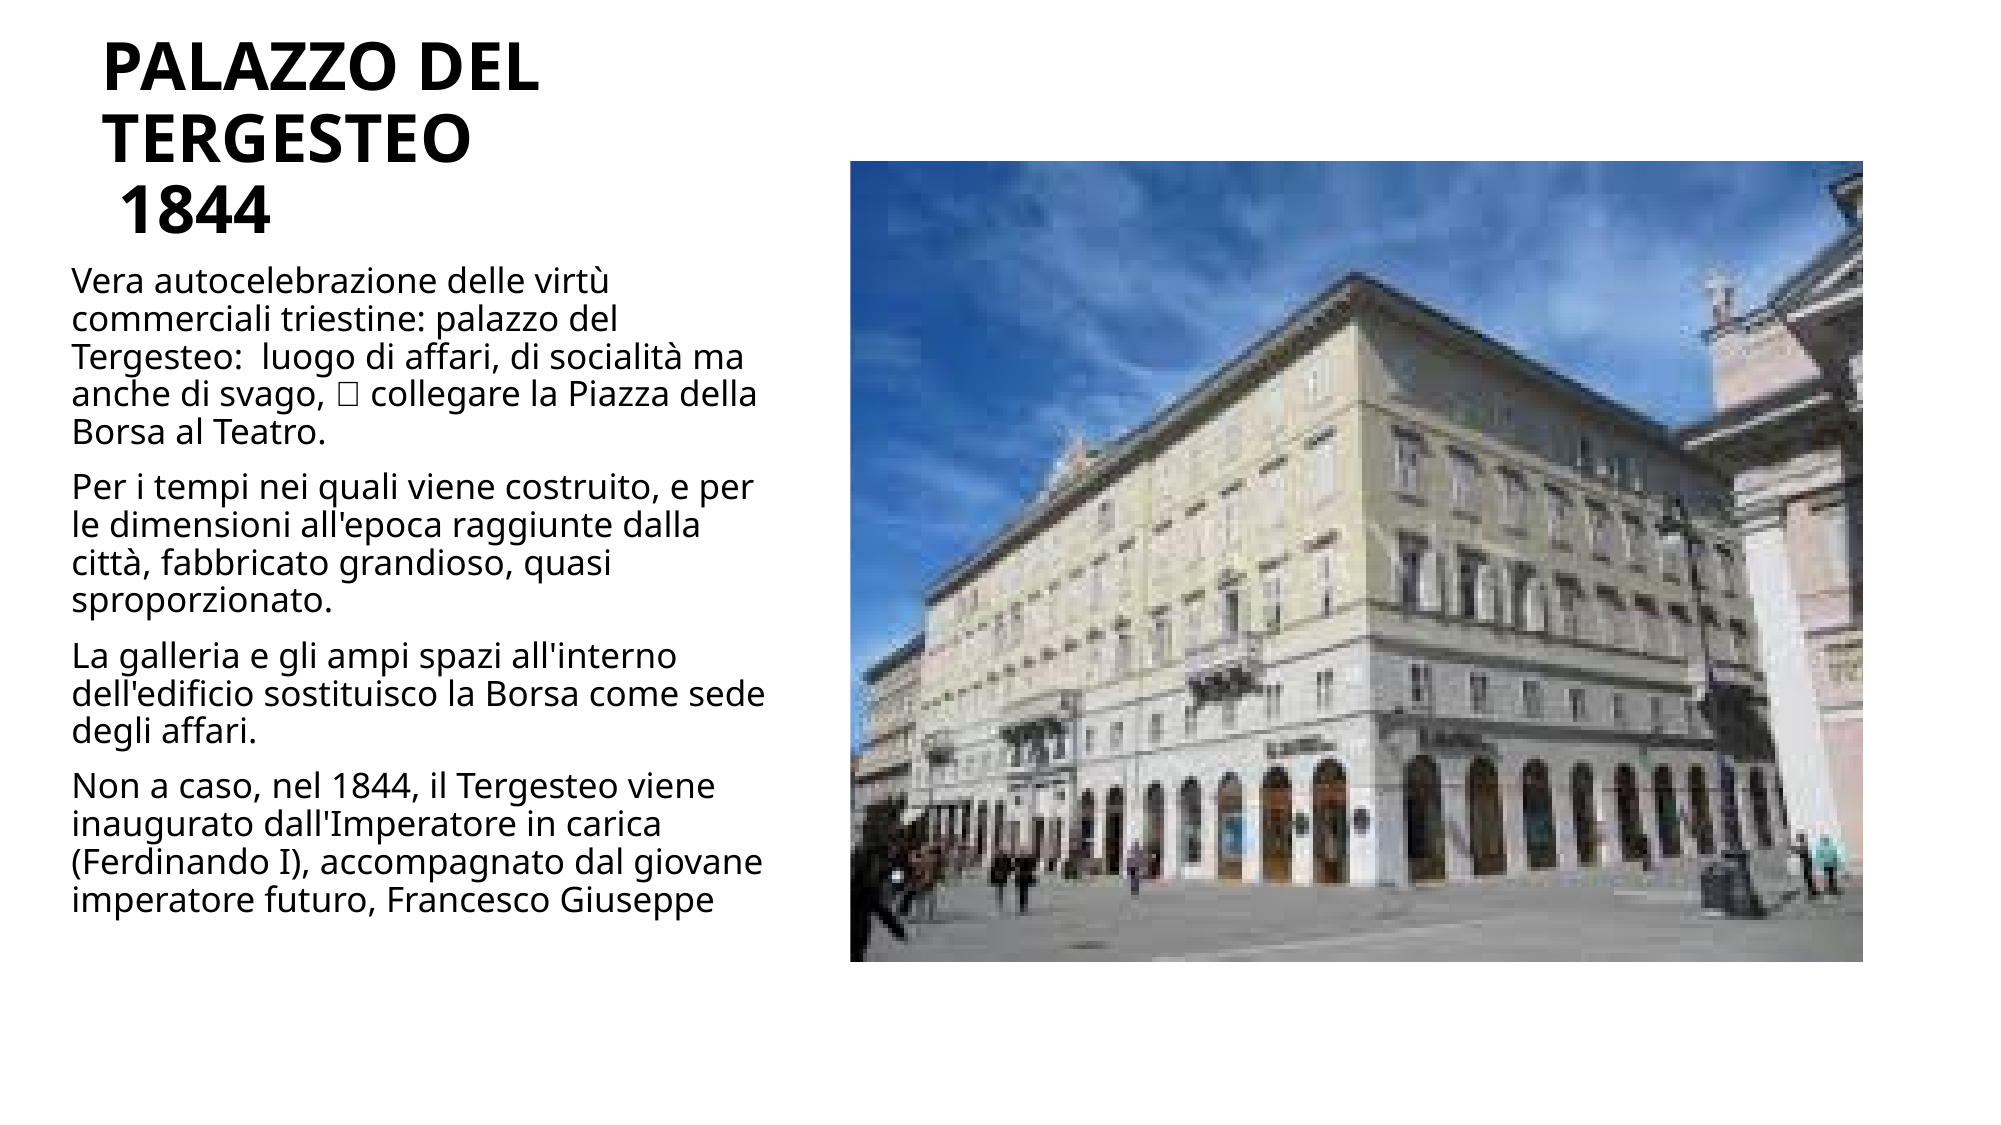

# PALAZZO DEL TERGESTEO 1844
Vera autocelebrazione delle virtù commerciali triestine: palazzo del Tergesteo: luogo di affari, di socialità ma anche di svago,  collegare la Piazza della Borsa al Teatro.
Per i tempi nei quali viene costruito, e per le dimensioni all'epoca raggiunte dalla città, fabbricato grandioso, quasi sproporzionato.
La galleria e gli ampi spazi all'interno dell'edificio sostituisco la Borsa come sede degli affari.
Non a caso, nel 1844, il Tergesteo viene inaugurato dall'Imperatore in carica (Ferdinando I), accompagnato dal giovane imperatore futuro, Francesco Giuseppe